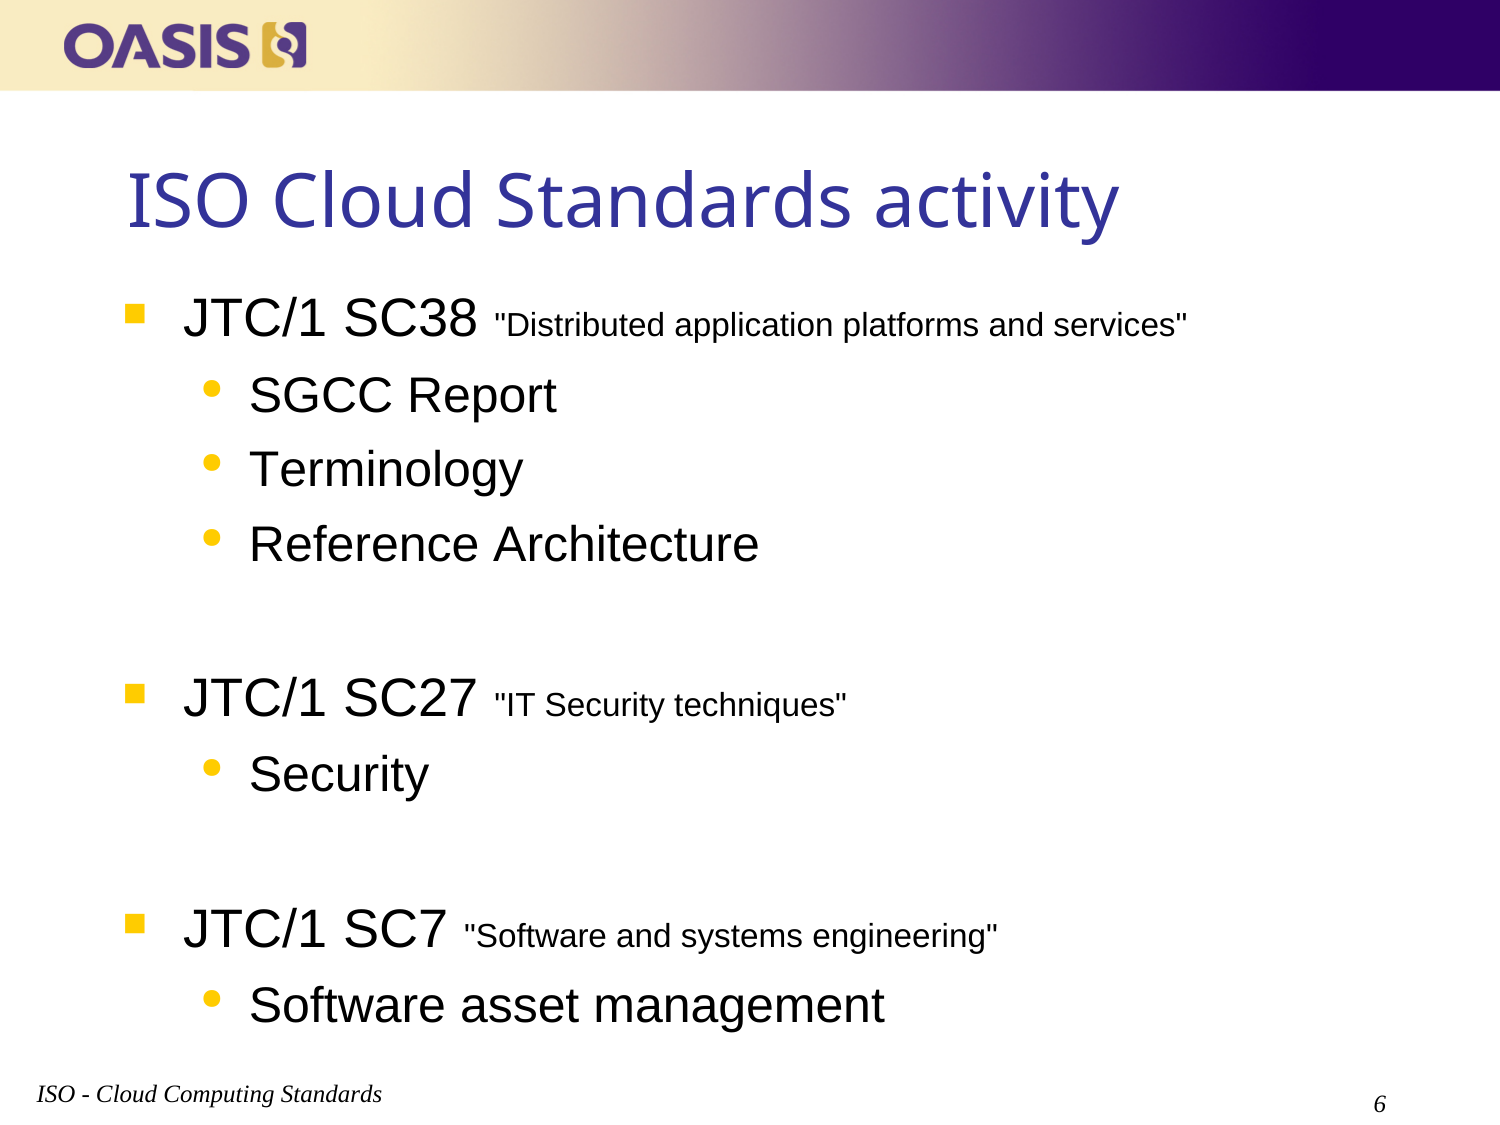

# ISO Cloud Standards activity
JTC/1 SC38 "Distributed application platforms and services"
SGCC Report
Terminology
Reference Architecture
JTC/1 SC27 "IT Security techniques"
Security
JTC/1 SC7 "Software and systems engineering"
Software asset management